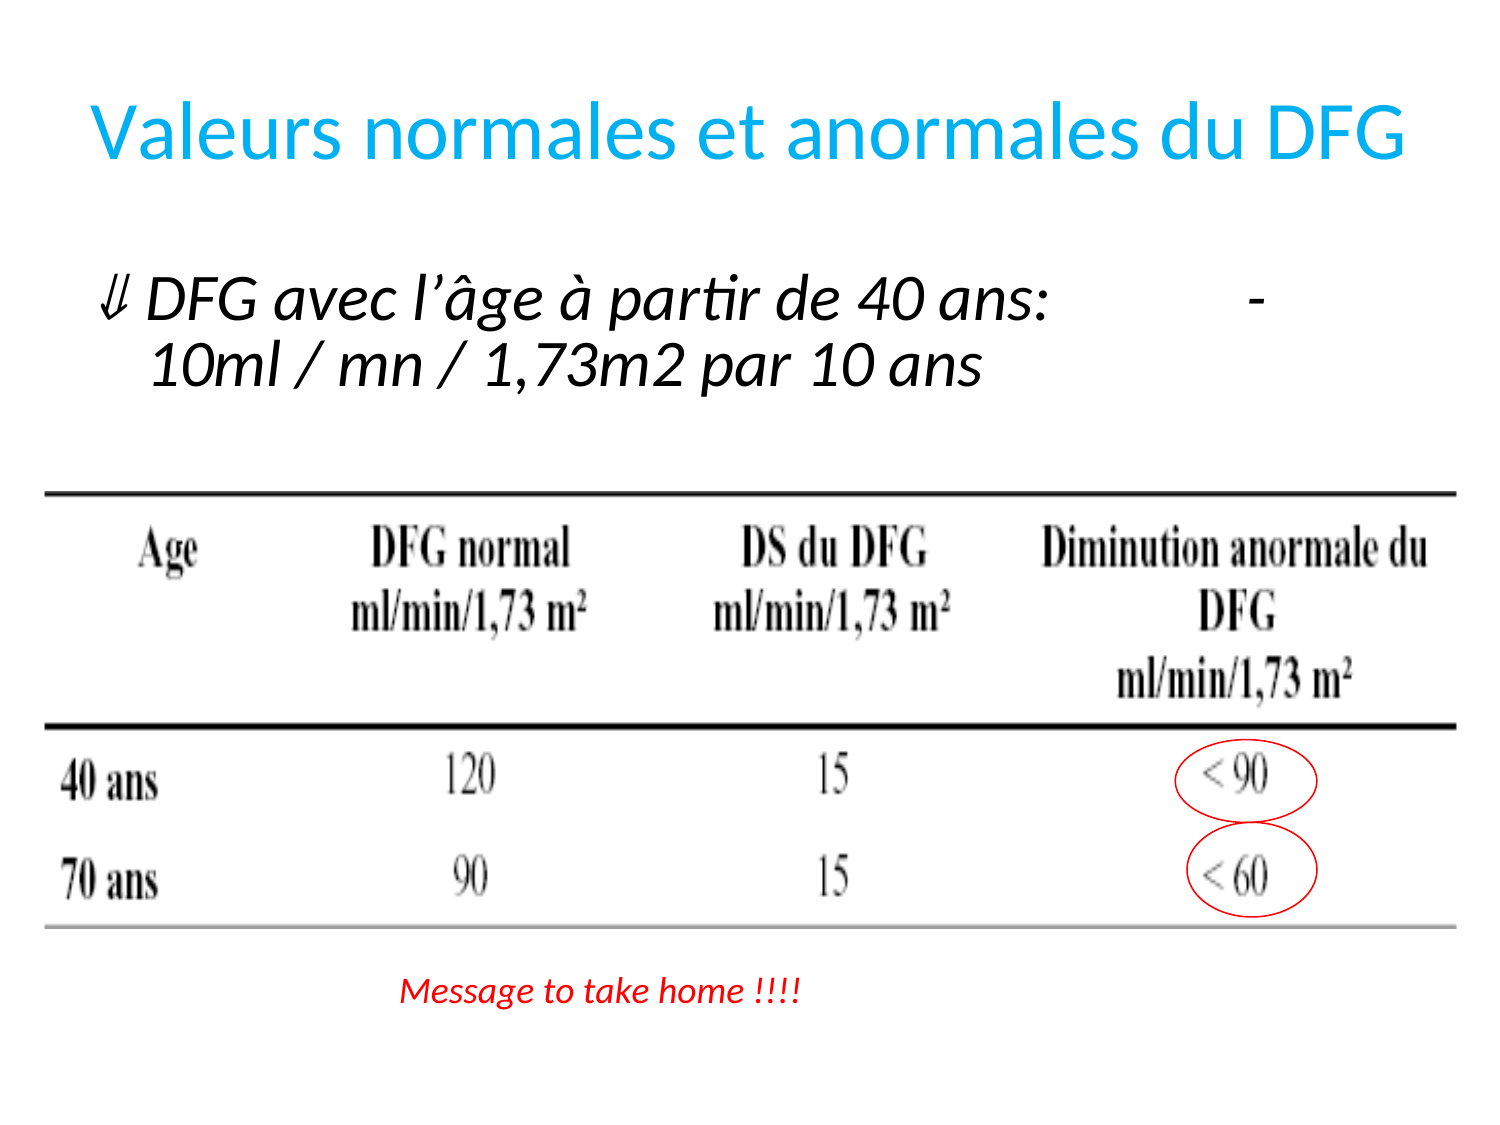

# Valeurs normales et anormales du DFG
 DFG avec l’âge à partir de 40 ans: - 10ml / mn / 1,73m2 par 10 ans
Message to take home !!!!